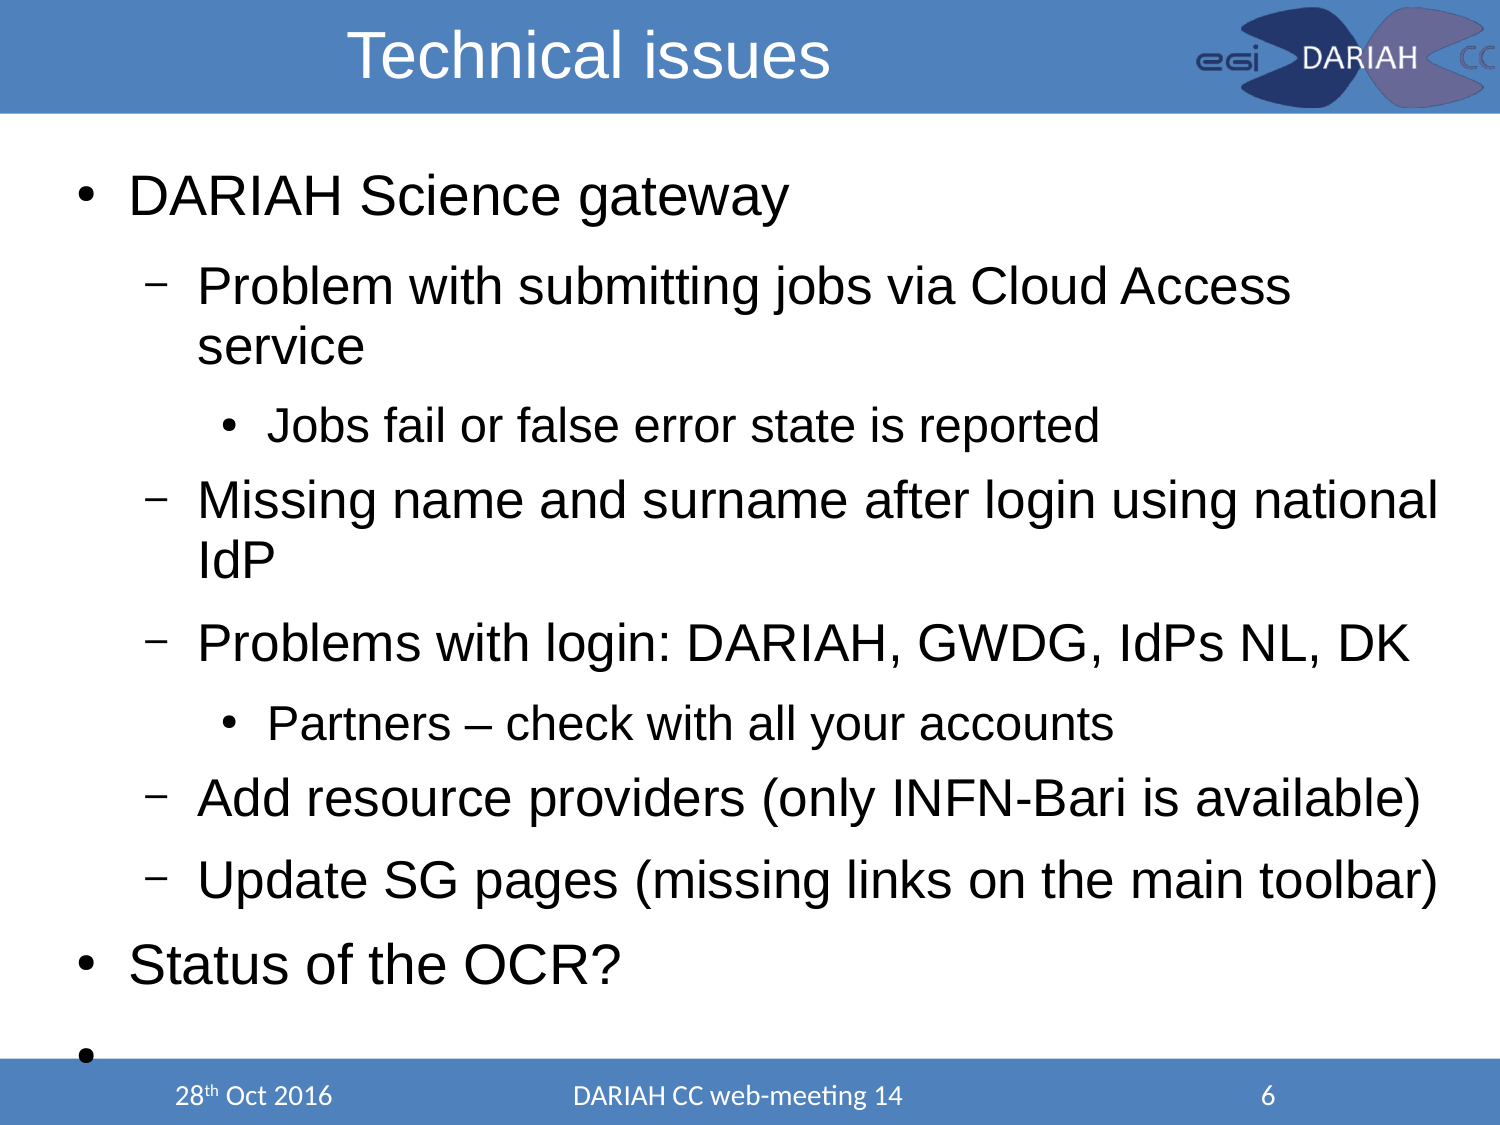

# Technical issues
DARIAH Science gateway
Problem with submitting jobs via Cloud Access service
Jobs fail or false error state is reported
Missing name and surname after login using national IdP
Problems with login: DARIAH, GWDG, IdPs NL, DK
Partners – check with all your accounts
Add resource providers (only INFN-Bari is available)
Update SG pages (missing links on the main toolbar)
Status of the OCR?